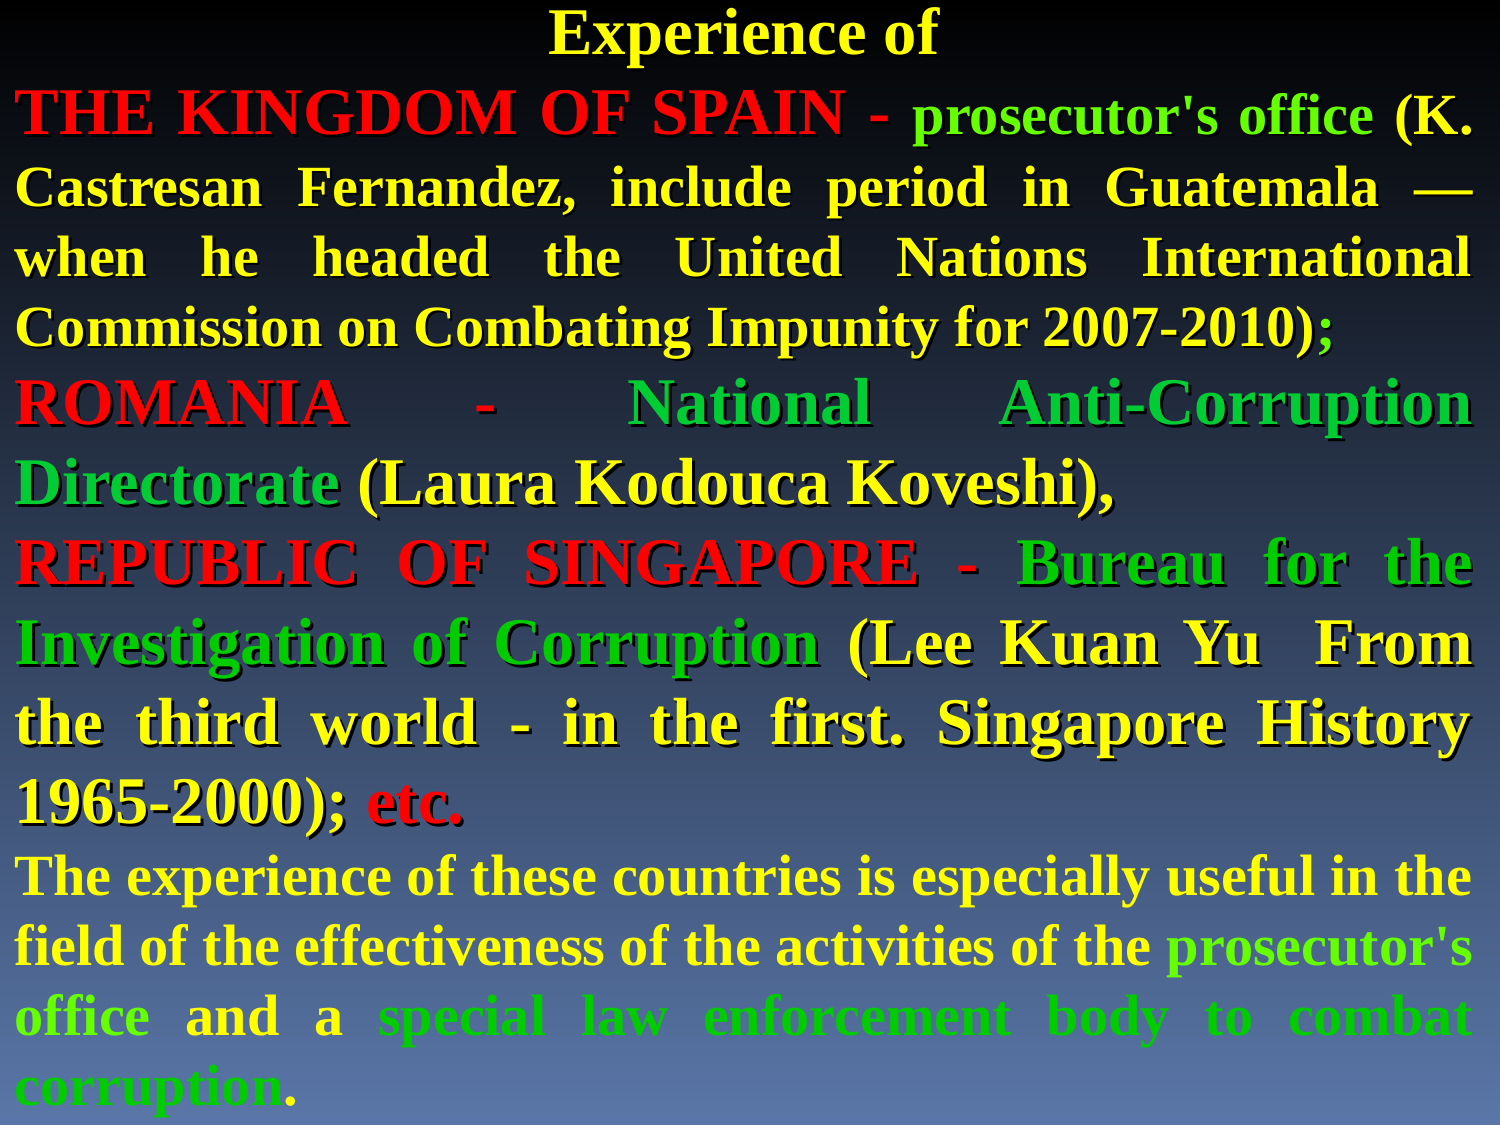

Experience of
THE KINGDOM OF SPAIN - prosecutor's office (K. Castresan Fernandez, include period in Guatemala — when he headed the United Nations International Commission on Combating Impunity for 2007-2010);
ROMANIA - National Anti-Corruption Directorate (Laura Kodouca Koveshi),
REPUBLIC OF SINGAPORE - Bureau for the Investigation of Corruption (Lee Kuan Yu From the third world - in the first. Singapore History 1965-2000); etc.
The experience of these countries is especially useful in the field of the effectiveness of the activities of the prosecutor's office and a special law enforcement body to combat corruption.